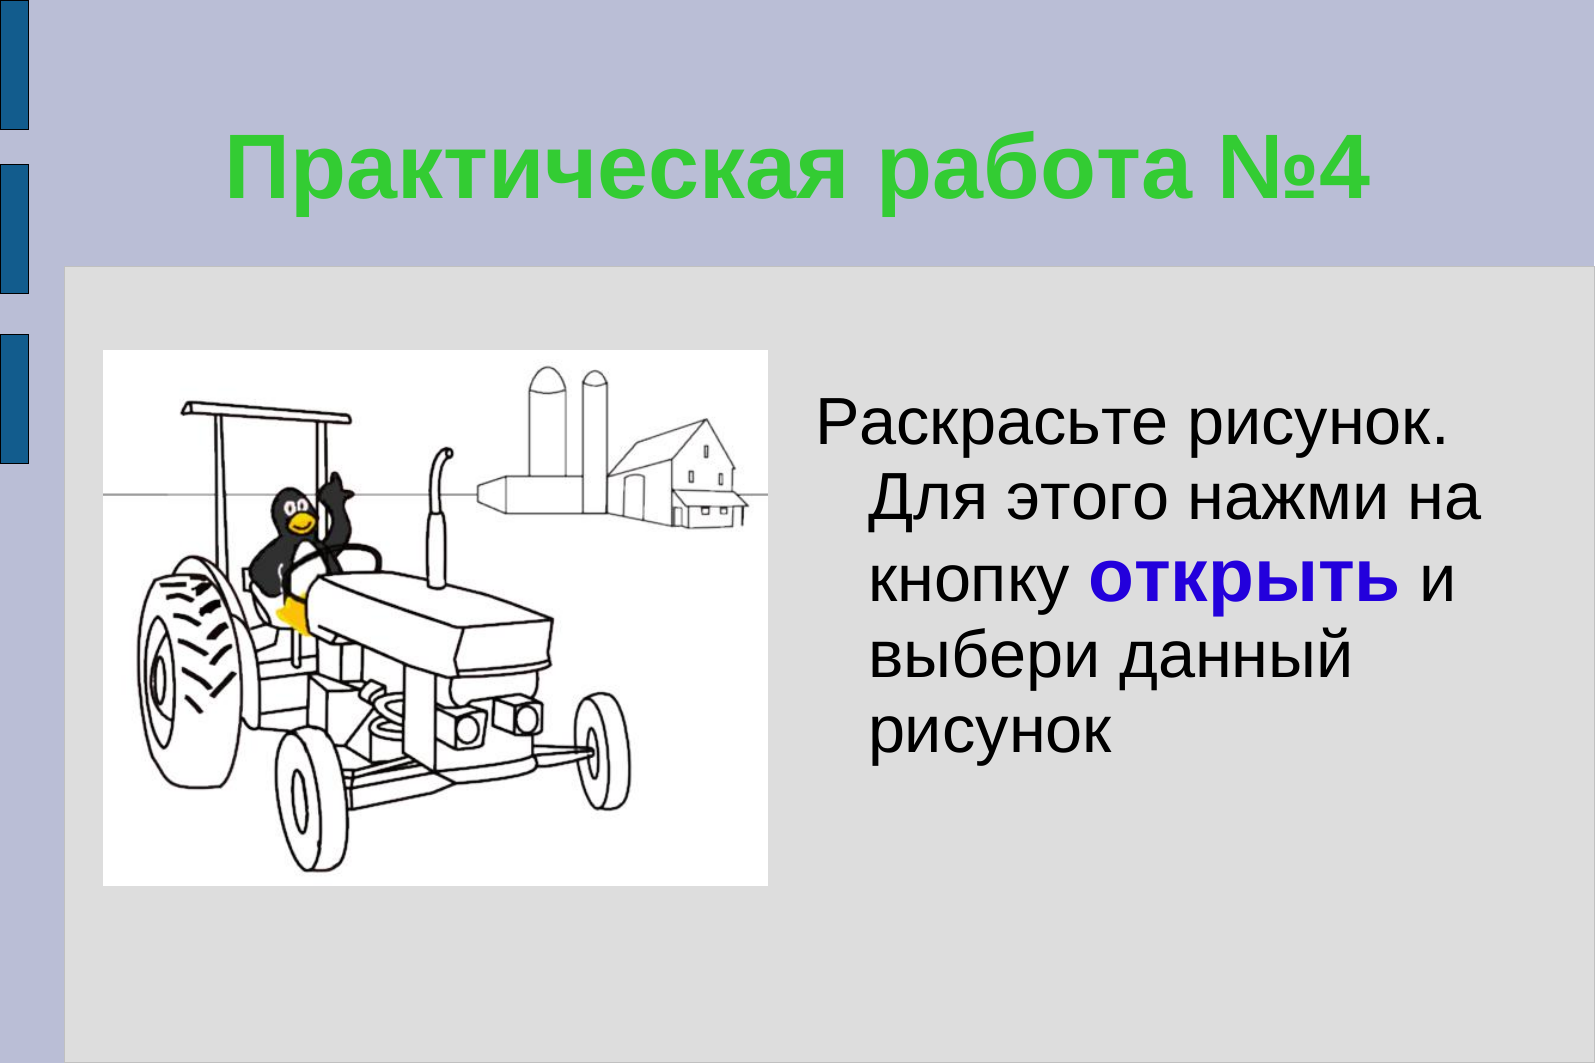

# Практическая работа №4
Раскрасьте рисунок. Для этого нажми на кнопку открыть и выбери данный рисунок